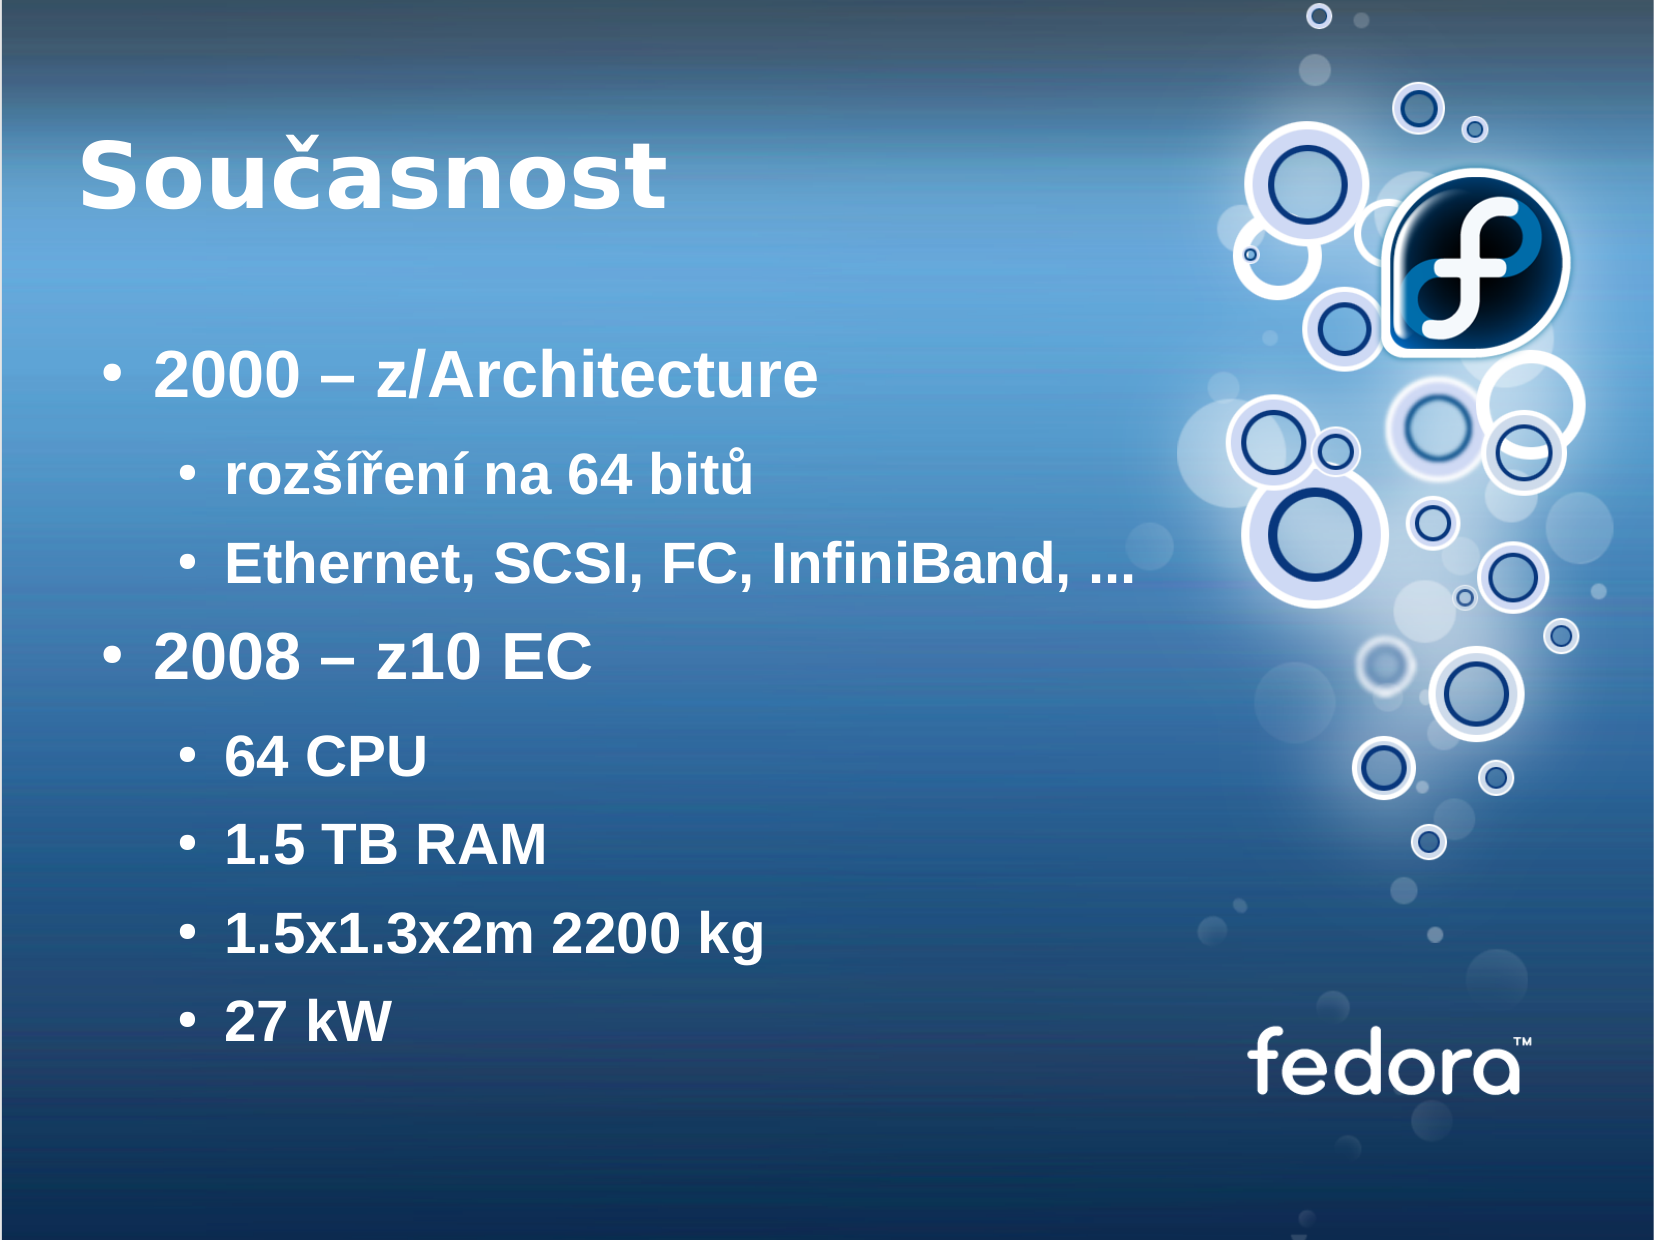

# Současnost
2000 – z/Architecture
rozšíření na 64 bitů
Ethernet, SCSI, FC, InfiniBand, ...
2008 – z10 EC
64 CPU
1.5 TB RAM
1.5x1.3x2m 2200 kg
27 kW